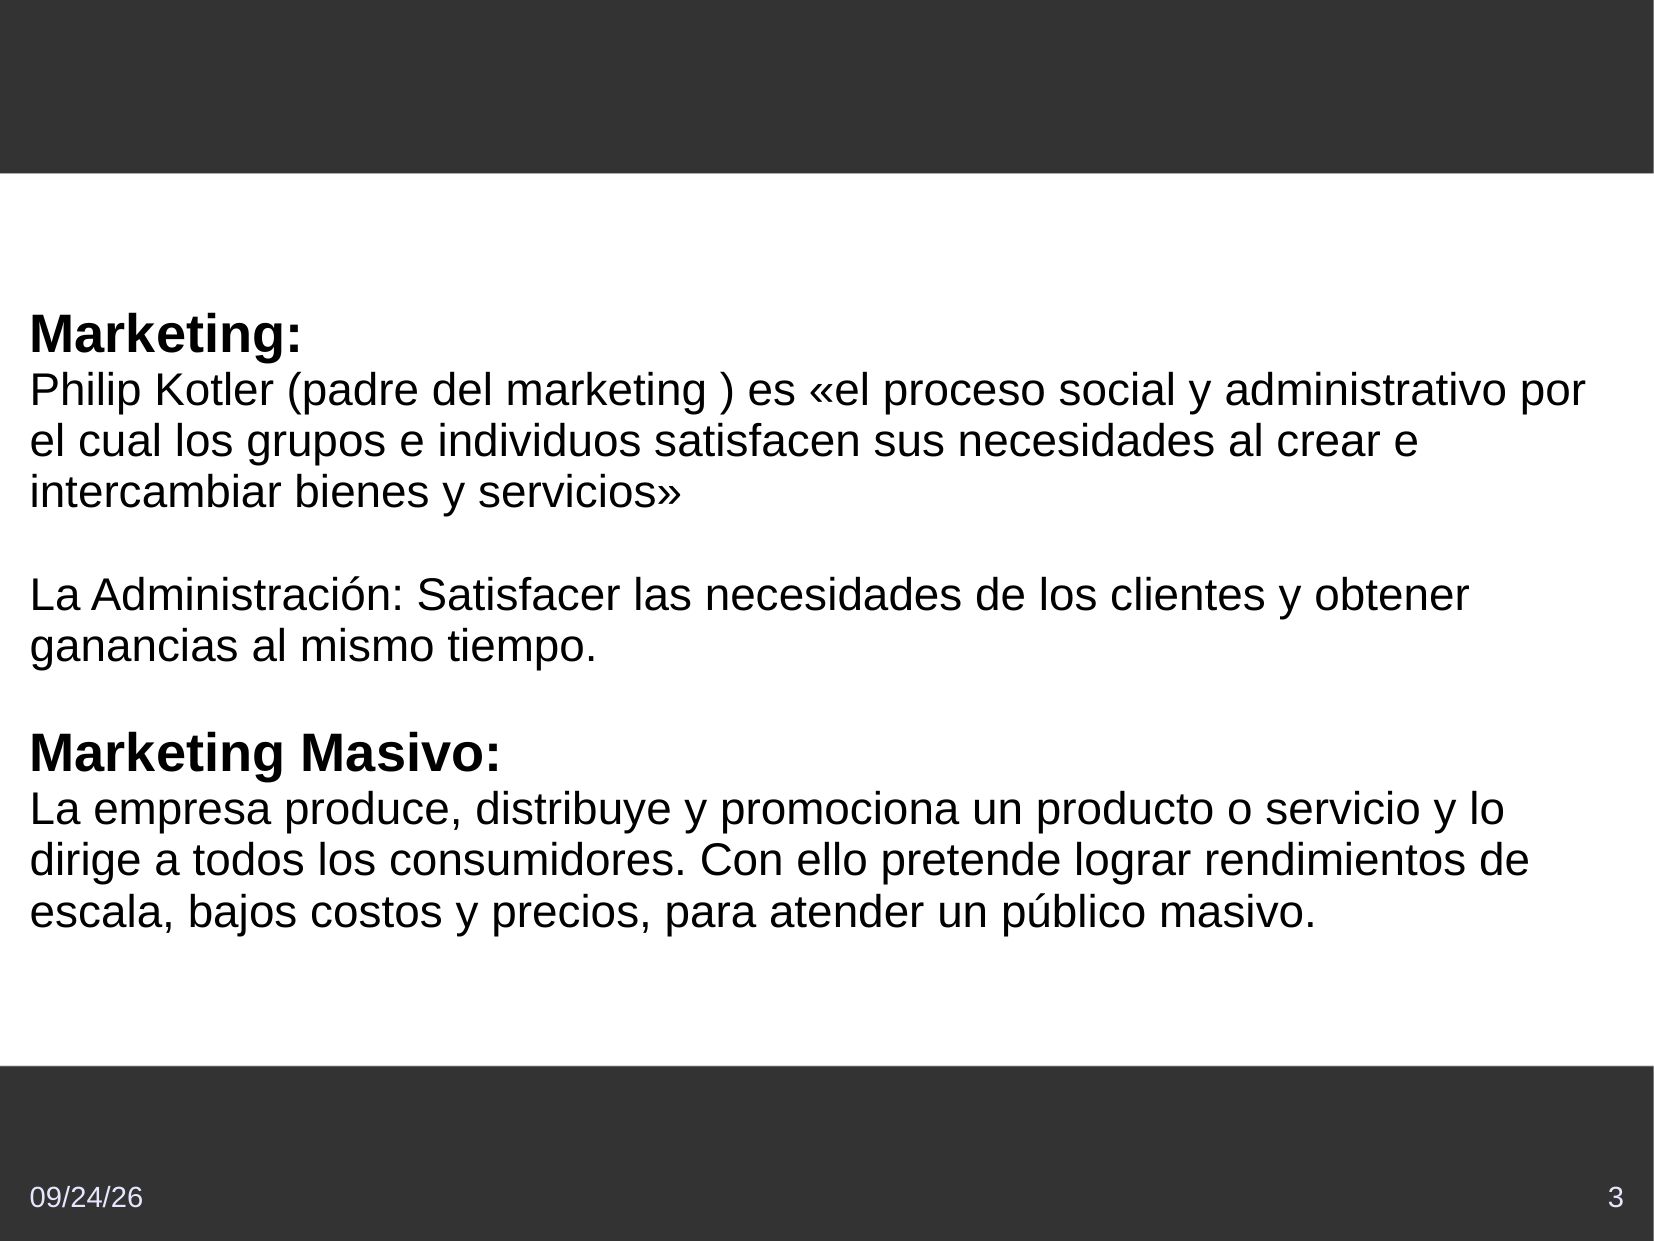

# Marketing: Philip Kotler (padre del marketing ) es «el proceso social y administrativo por el cual los grupos e individuos satisfacen sus necesidades al crear e intercambiar bienes y servicios» La Administración: Satisfacer las necesidades de los clientes y obtener ganancias al mismo tiempo. Marketing Masivo: La empresa produce, distribuye y promociona un producto o servicio y lo dirige a todos los consumidores. Con ello pretende lograr rendimientos de escala, bajos costos y precios, para atender un público masivo.
3